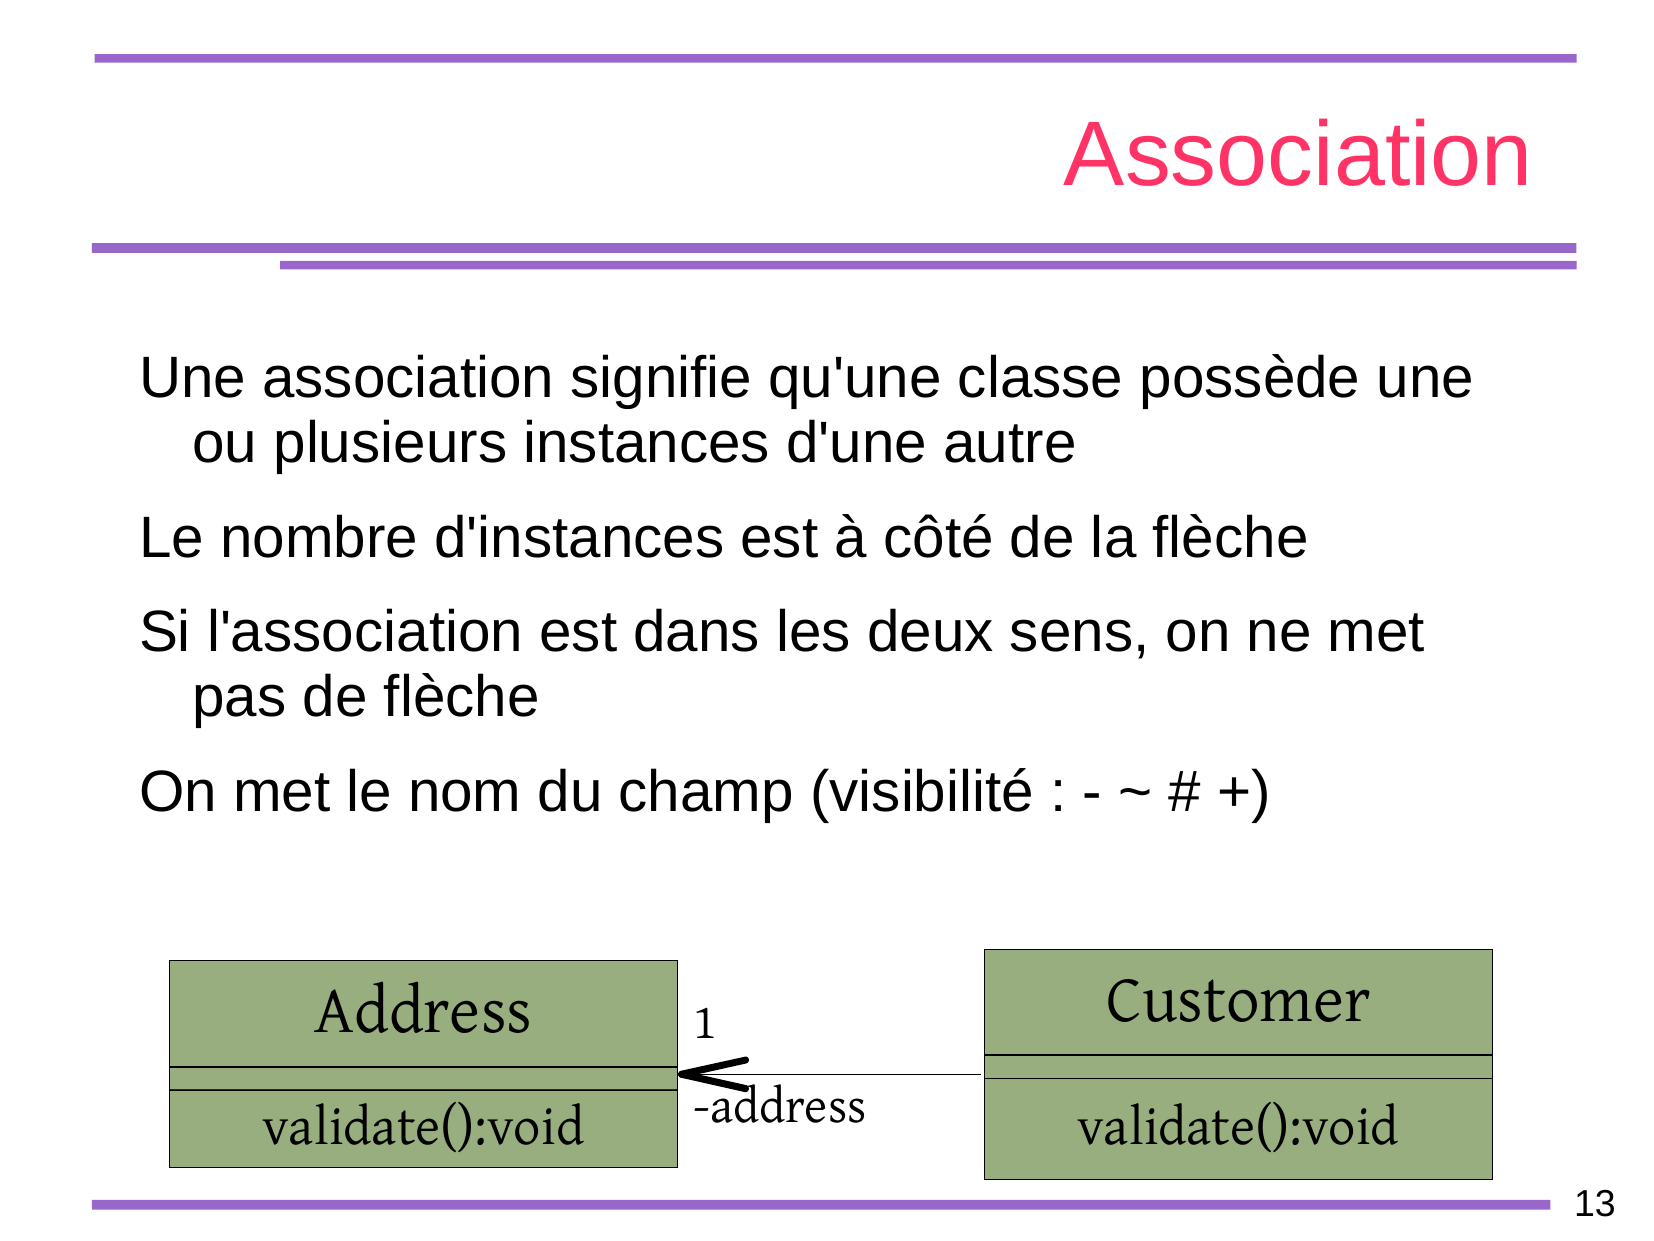

# Association
Une association signifie qu'une classe possède une ou plusieurs instances d'une autre
Le nombre d'instances est à côté de la flèche
Si l'association est dans les deux sens, on ne met pas de flèche
On met le nom du champ (visibilité : - ~ # +)
Customer
Address
1
validate():void
-address
validate():void